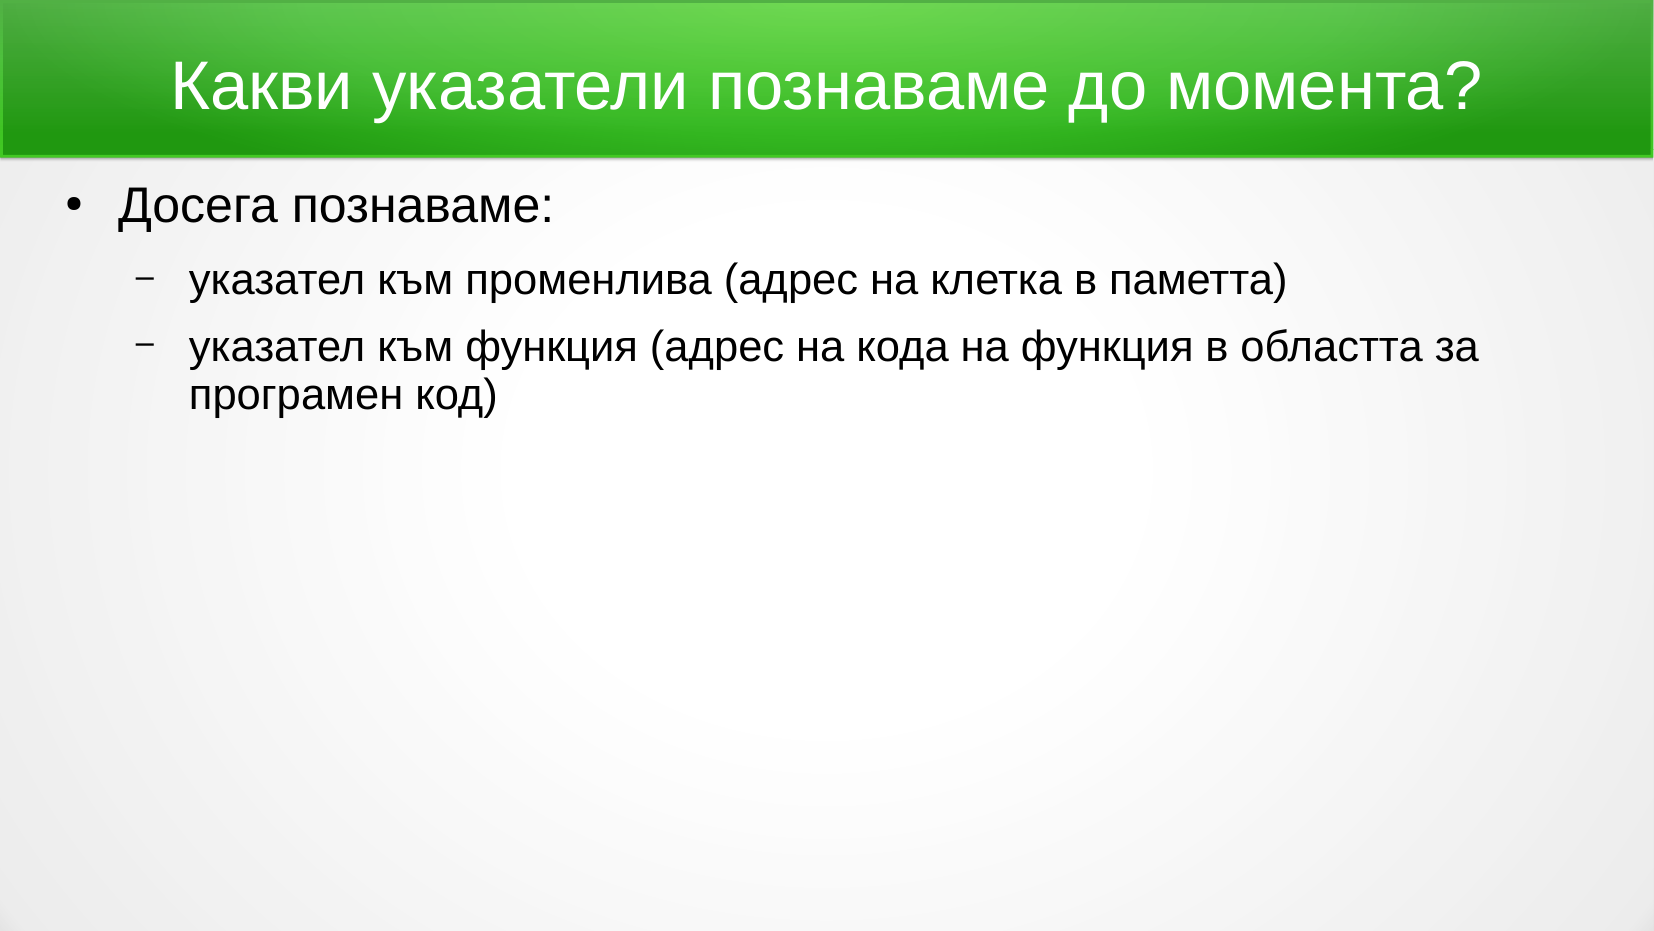

# Какви указатели познаваме до момента?
Досега познаваме:
указател към променлива (адрес на клетка в паметта)
указател към функция (адрес на кода на функция в областта за програмен код)